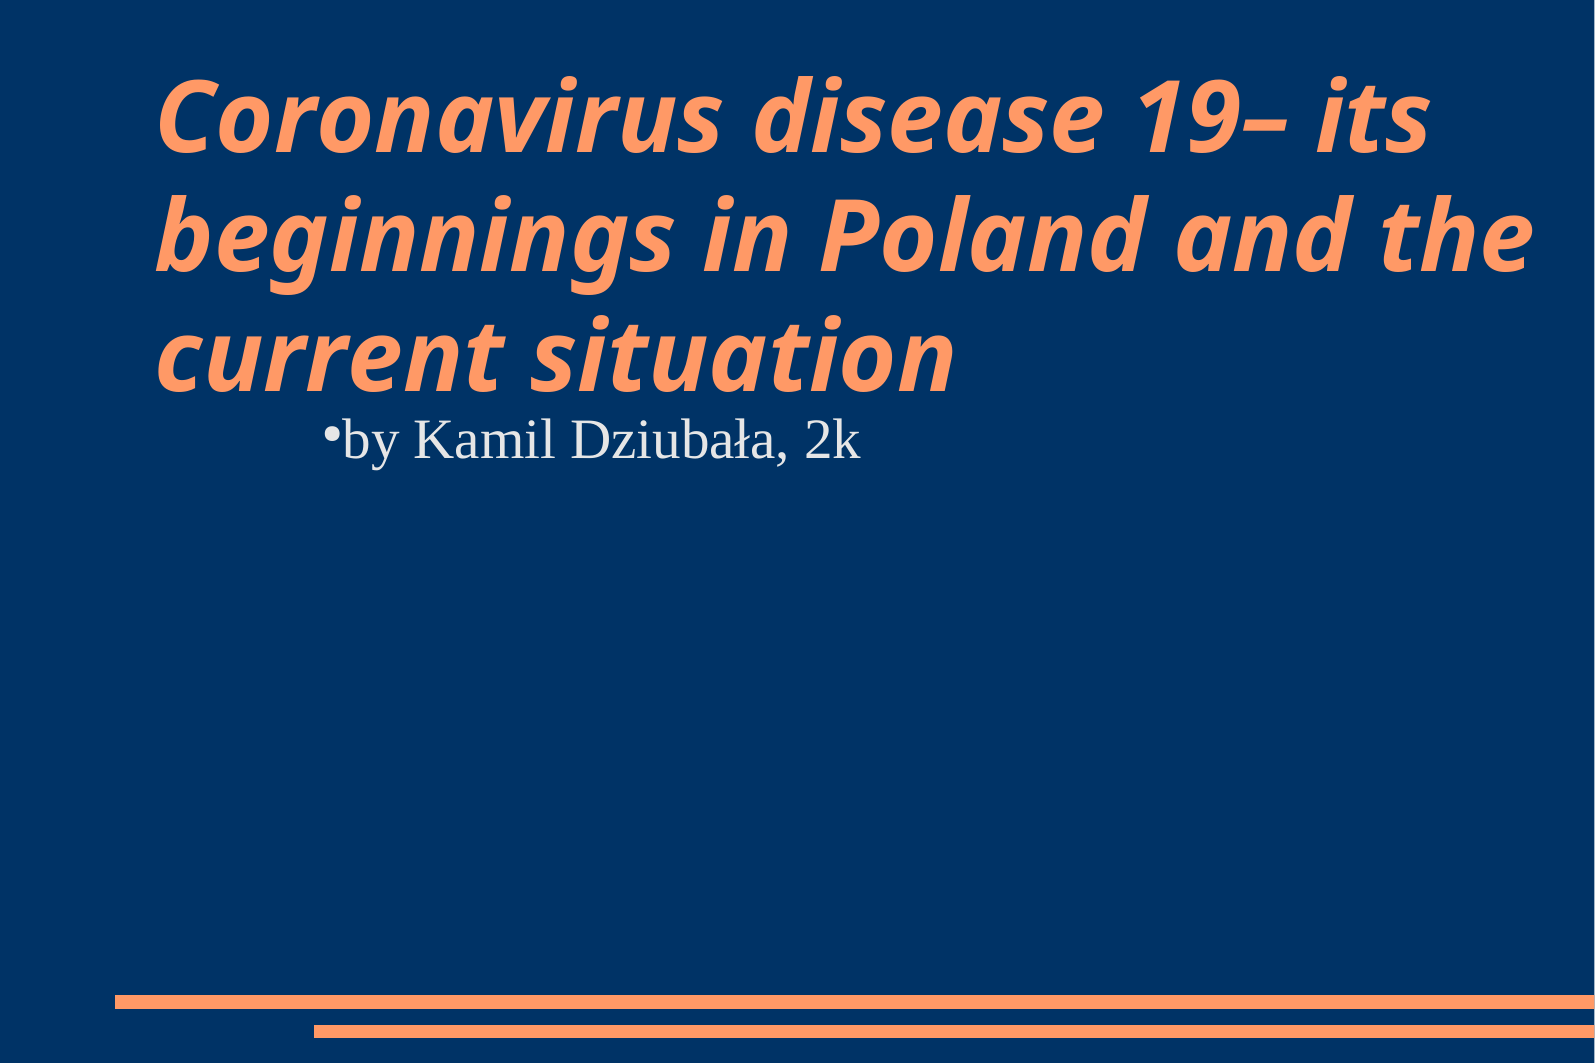

# Coronavirus disease 19– its beginnings in Poland and the current situation
by Kamil Dziubała, 2k